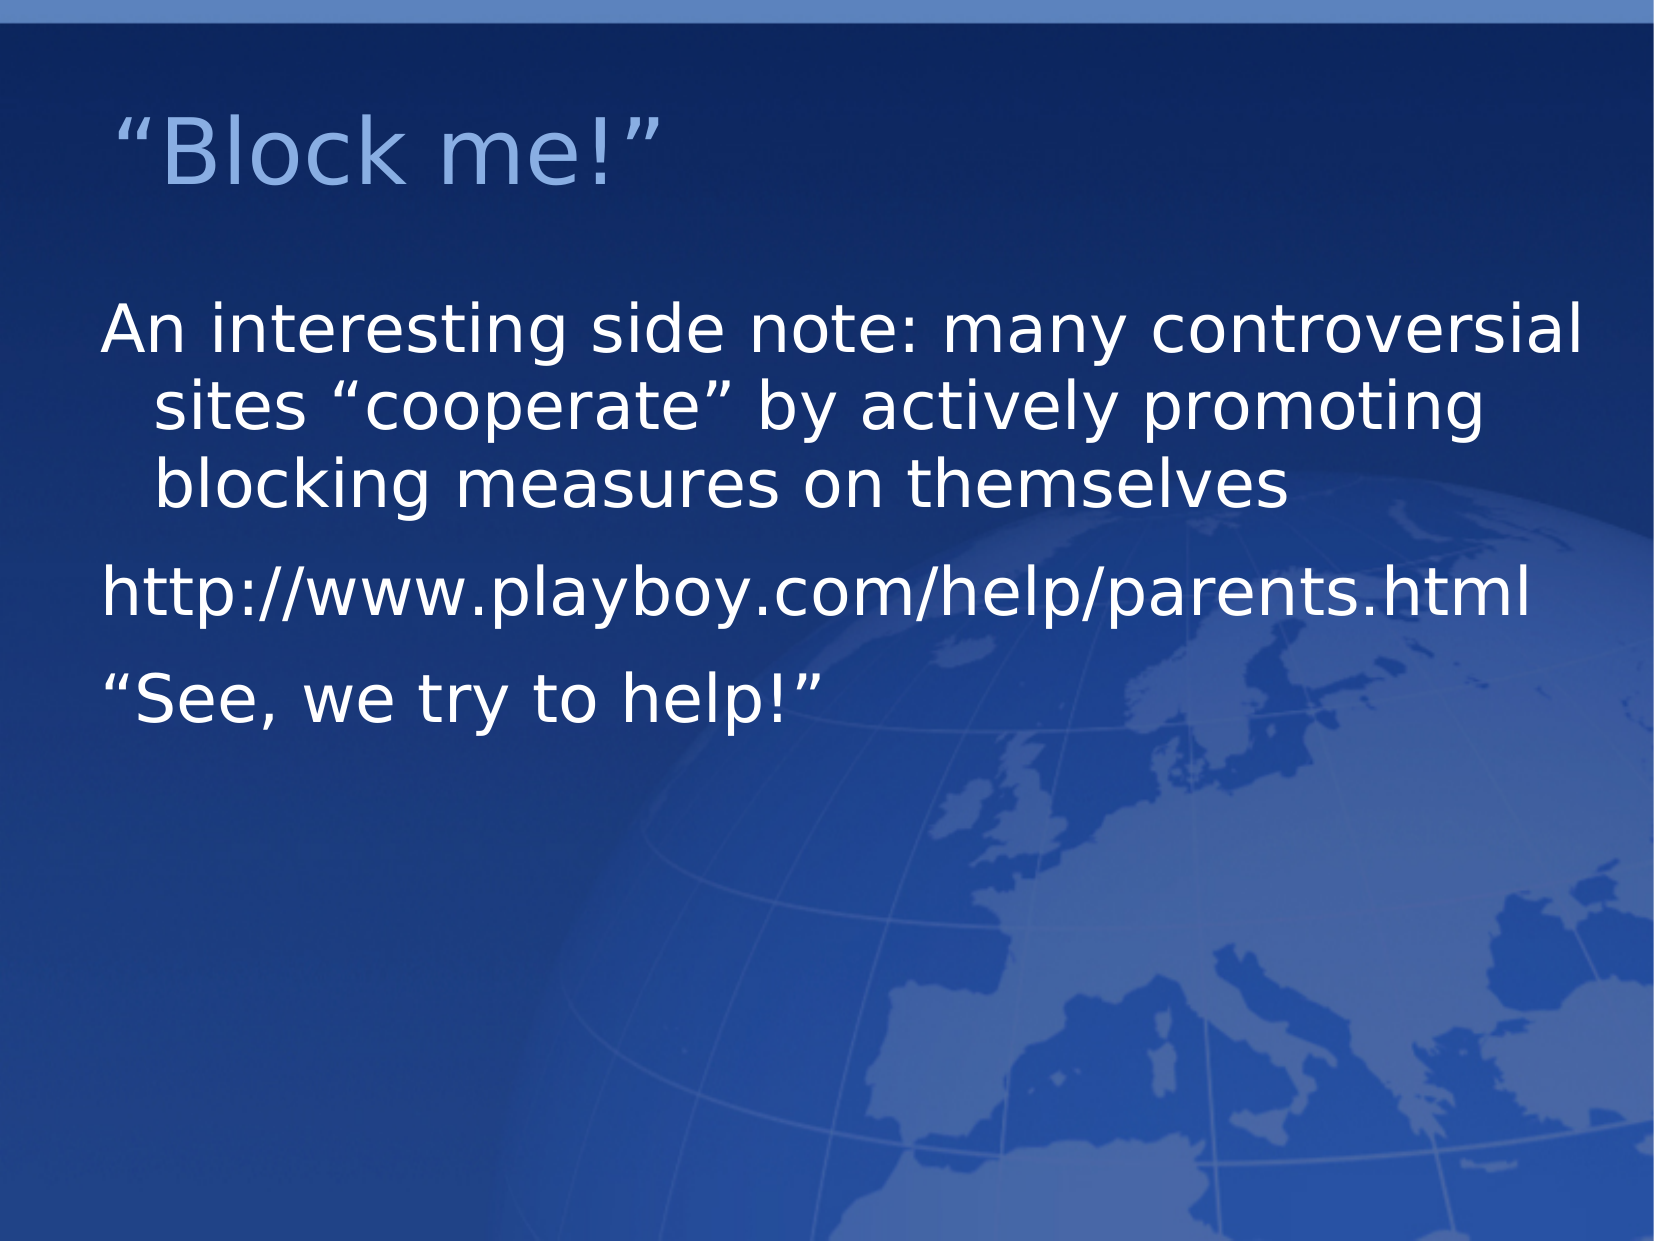

# “Block me!”
An interesting side note: many controversial sites “cooperate” by actively promoting blocking measures on themselves
http://www.playboy.com/help/parents.html
“See, we try to help!”